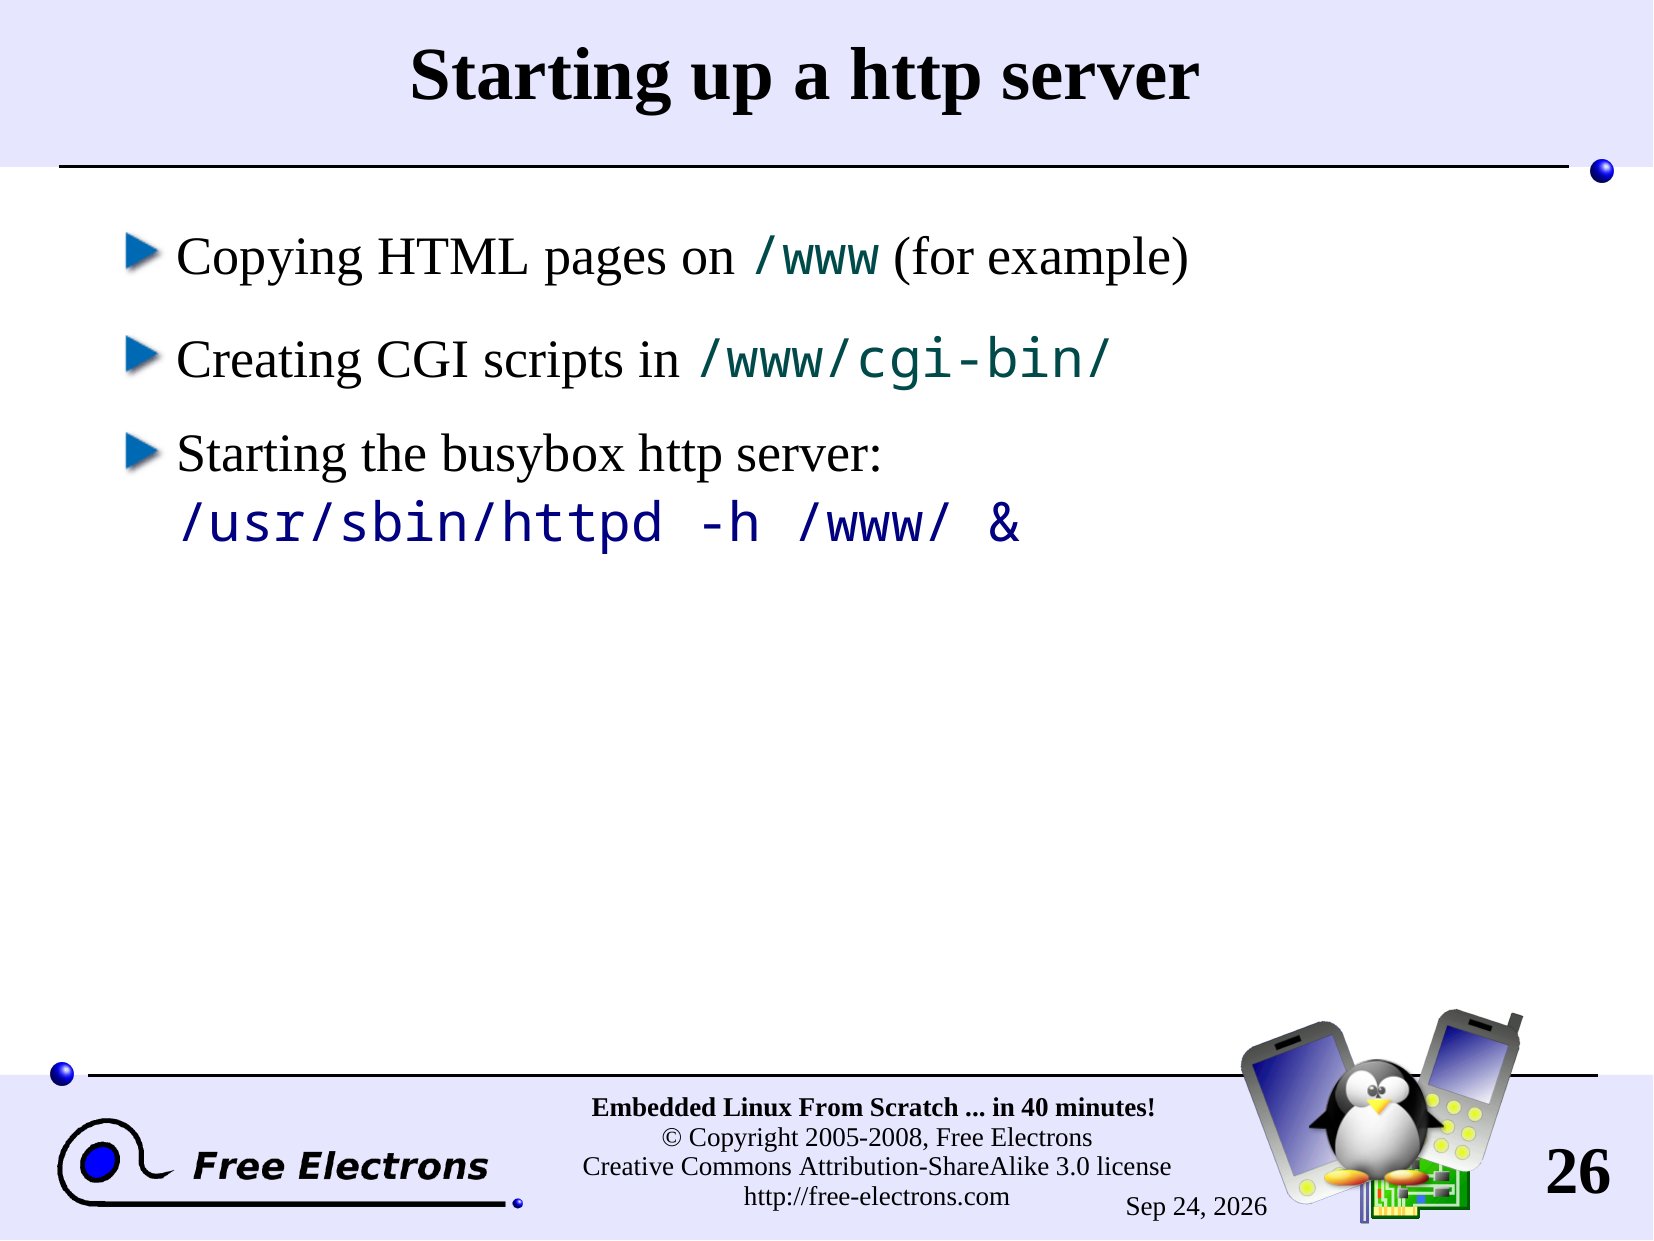

# Starting up a http server
Copying HTML pages on /www (for example)
Creating CGI scripts in /www/cgi-bin/
Starting the busybox http server:
/usr/sbin/httpd -h /www/ &